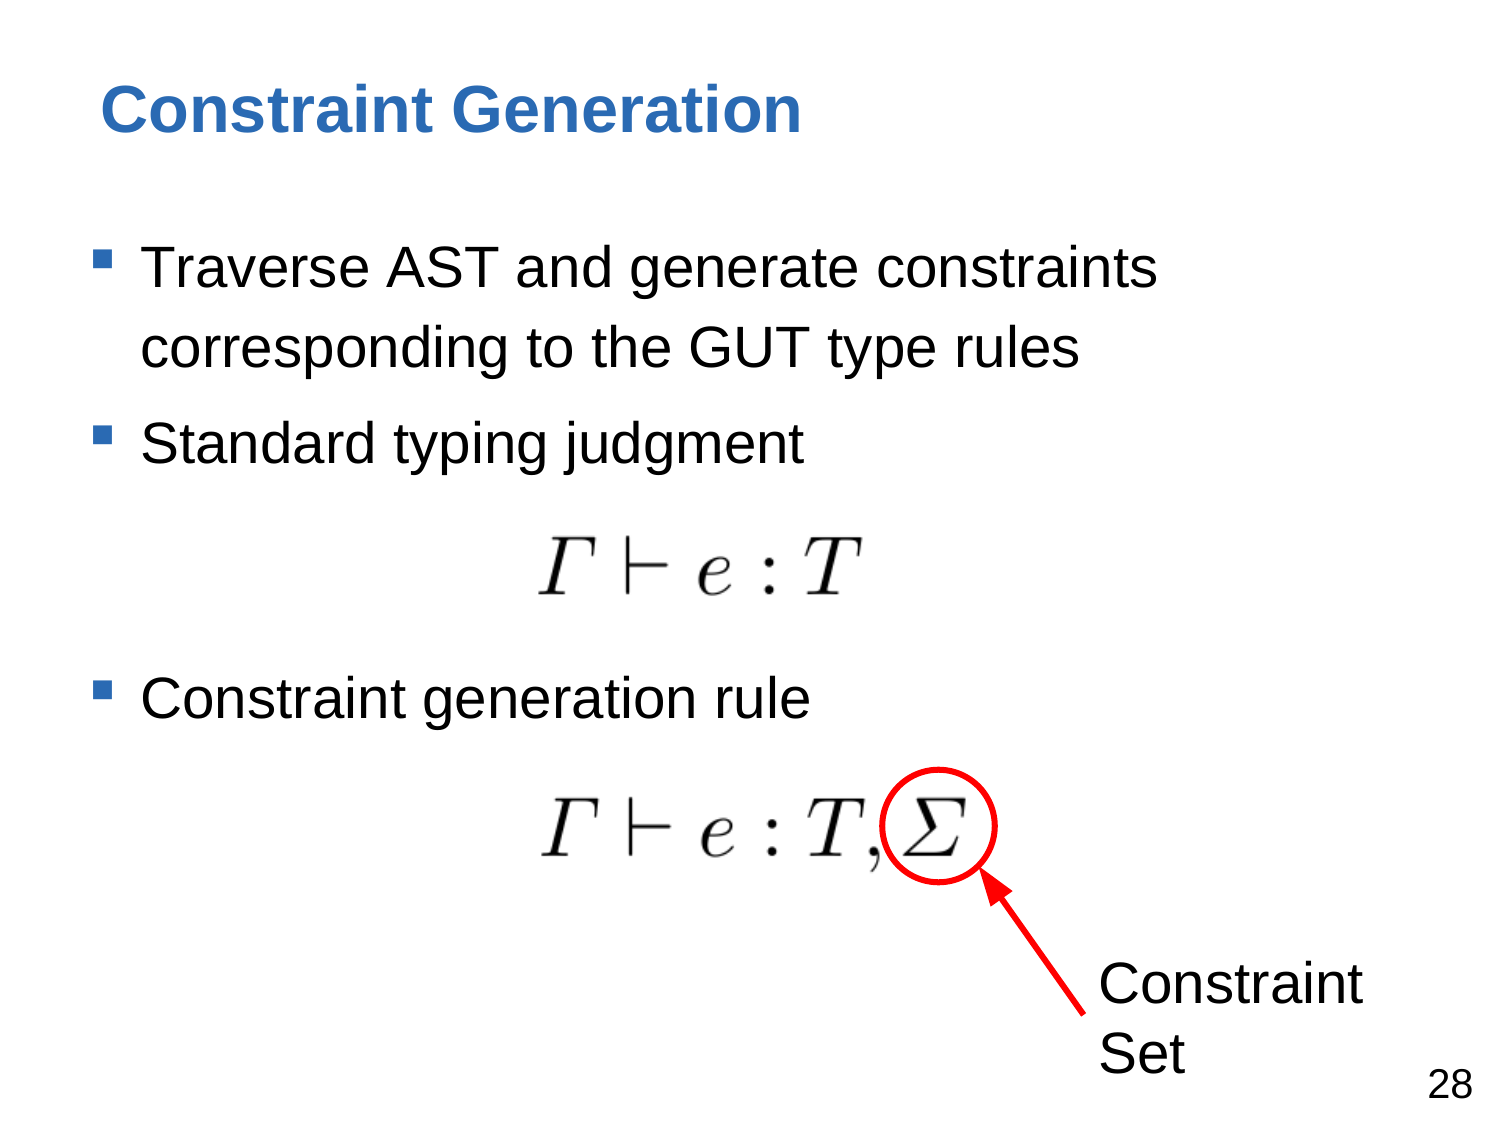

# Constraint Generation
Traverse AST and generate constraints corresponding to the GUT type rules
Standard typing judgment
Constraint generation rule
Constraint Set
28